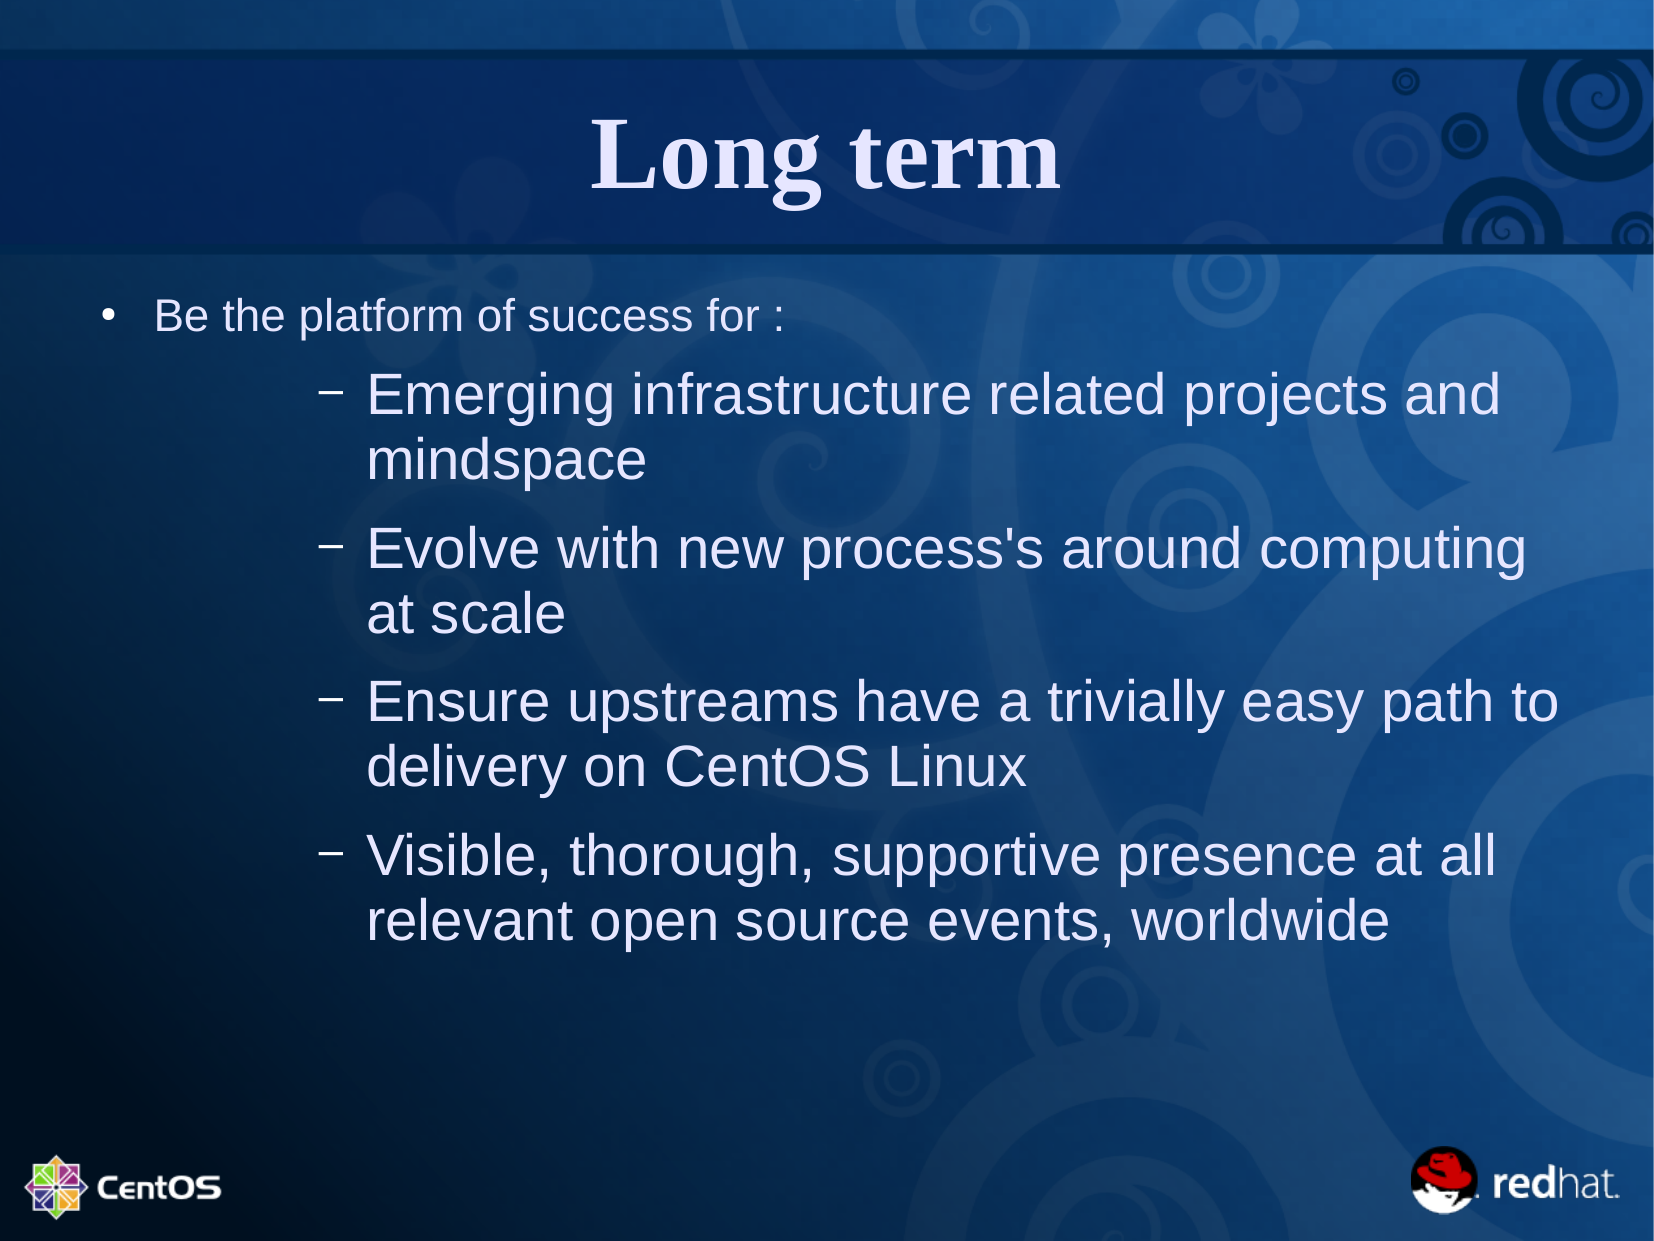

# Long term
Be the platform of success for :
Emerging infrastructure related projects and mindspace
Evolve with new process's around computing at scale
Ensure upstreams have a trivially easy path to delivery on CentOS Linux
Visible, thorough, supportive presence at all relevant open source events, worldwide